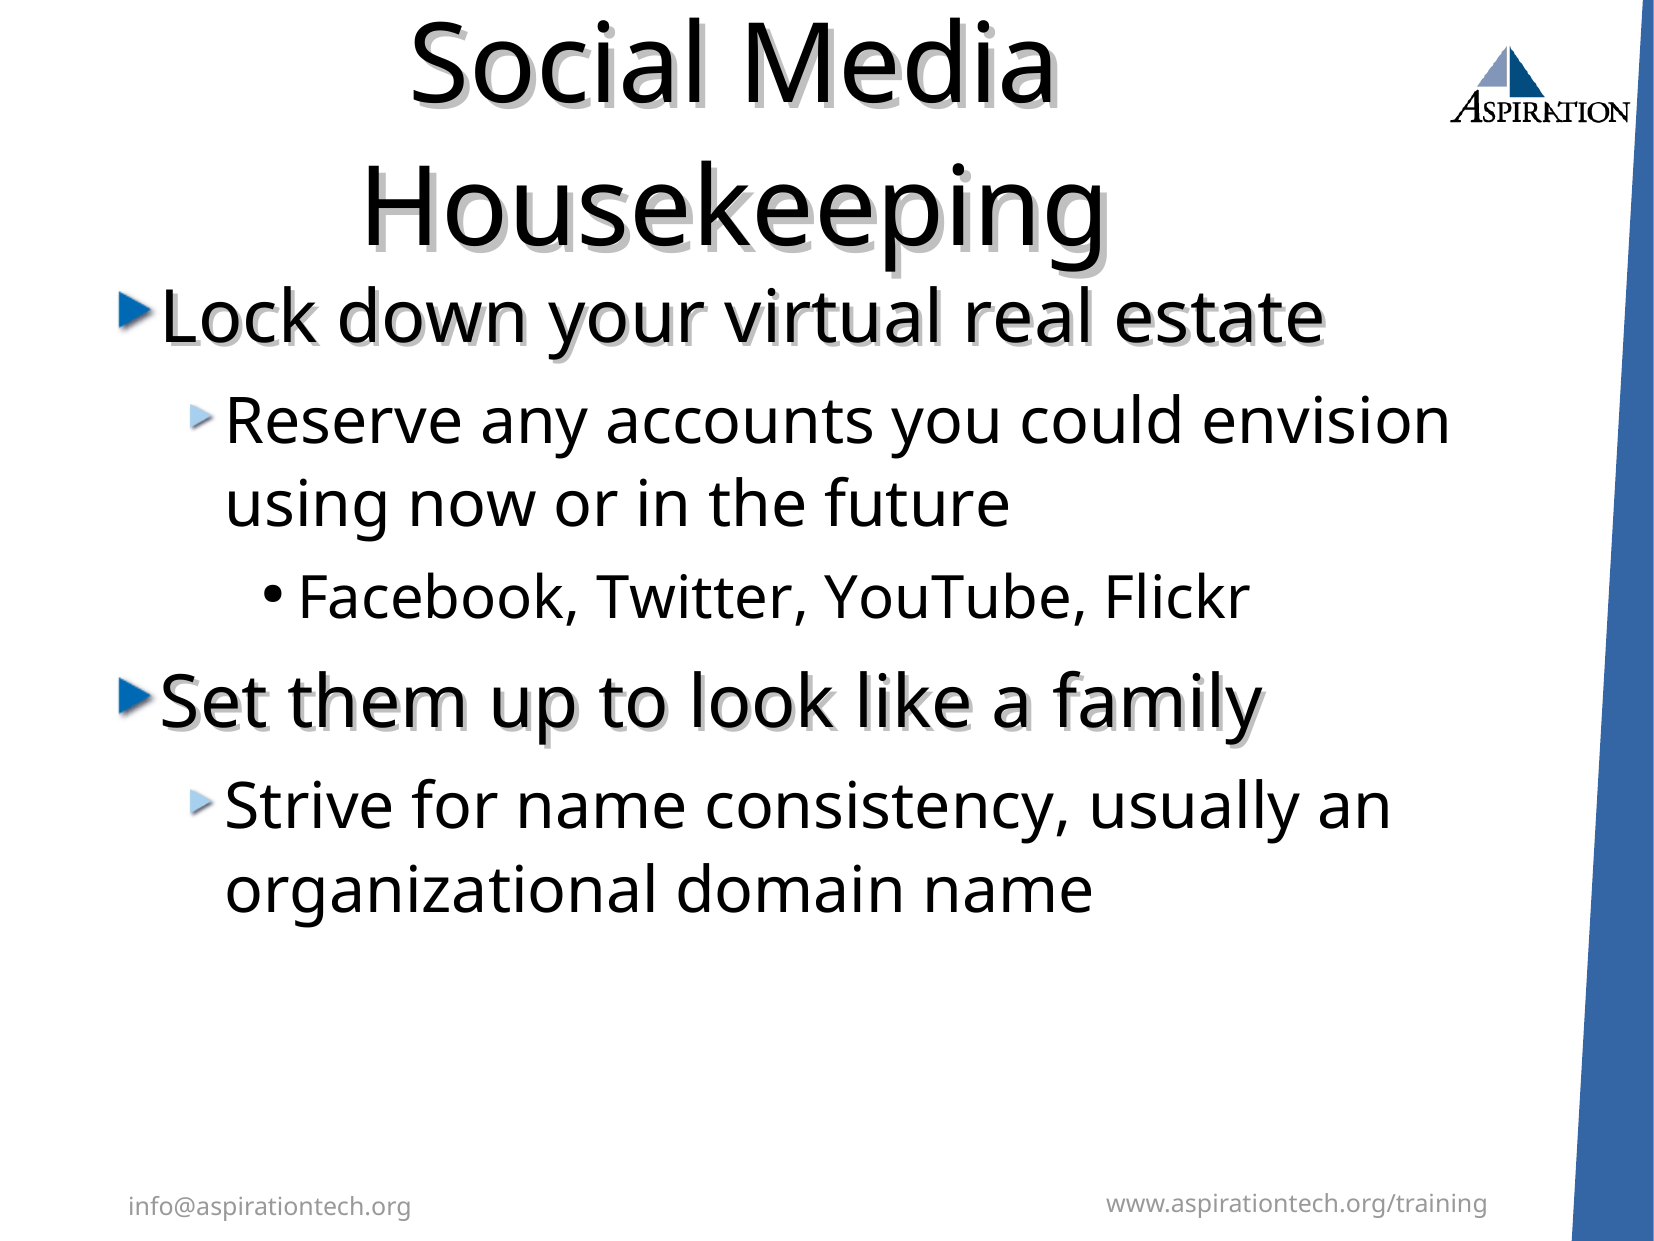

# Social Media Housekeeping
Lock down your virtual real estate
Reserve any accounts you could envision using now or in the future
Facebook, Twitter, YouTube, Flickr
Set them up to look like a family
Strive for name consistency, usually an organizational domain name